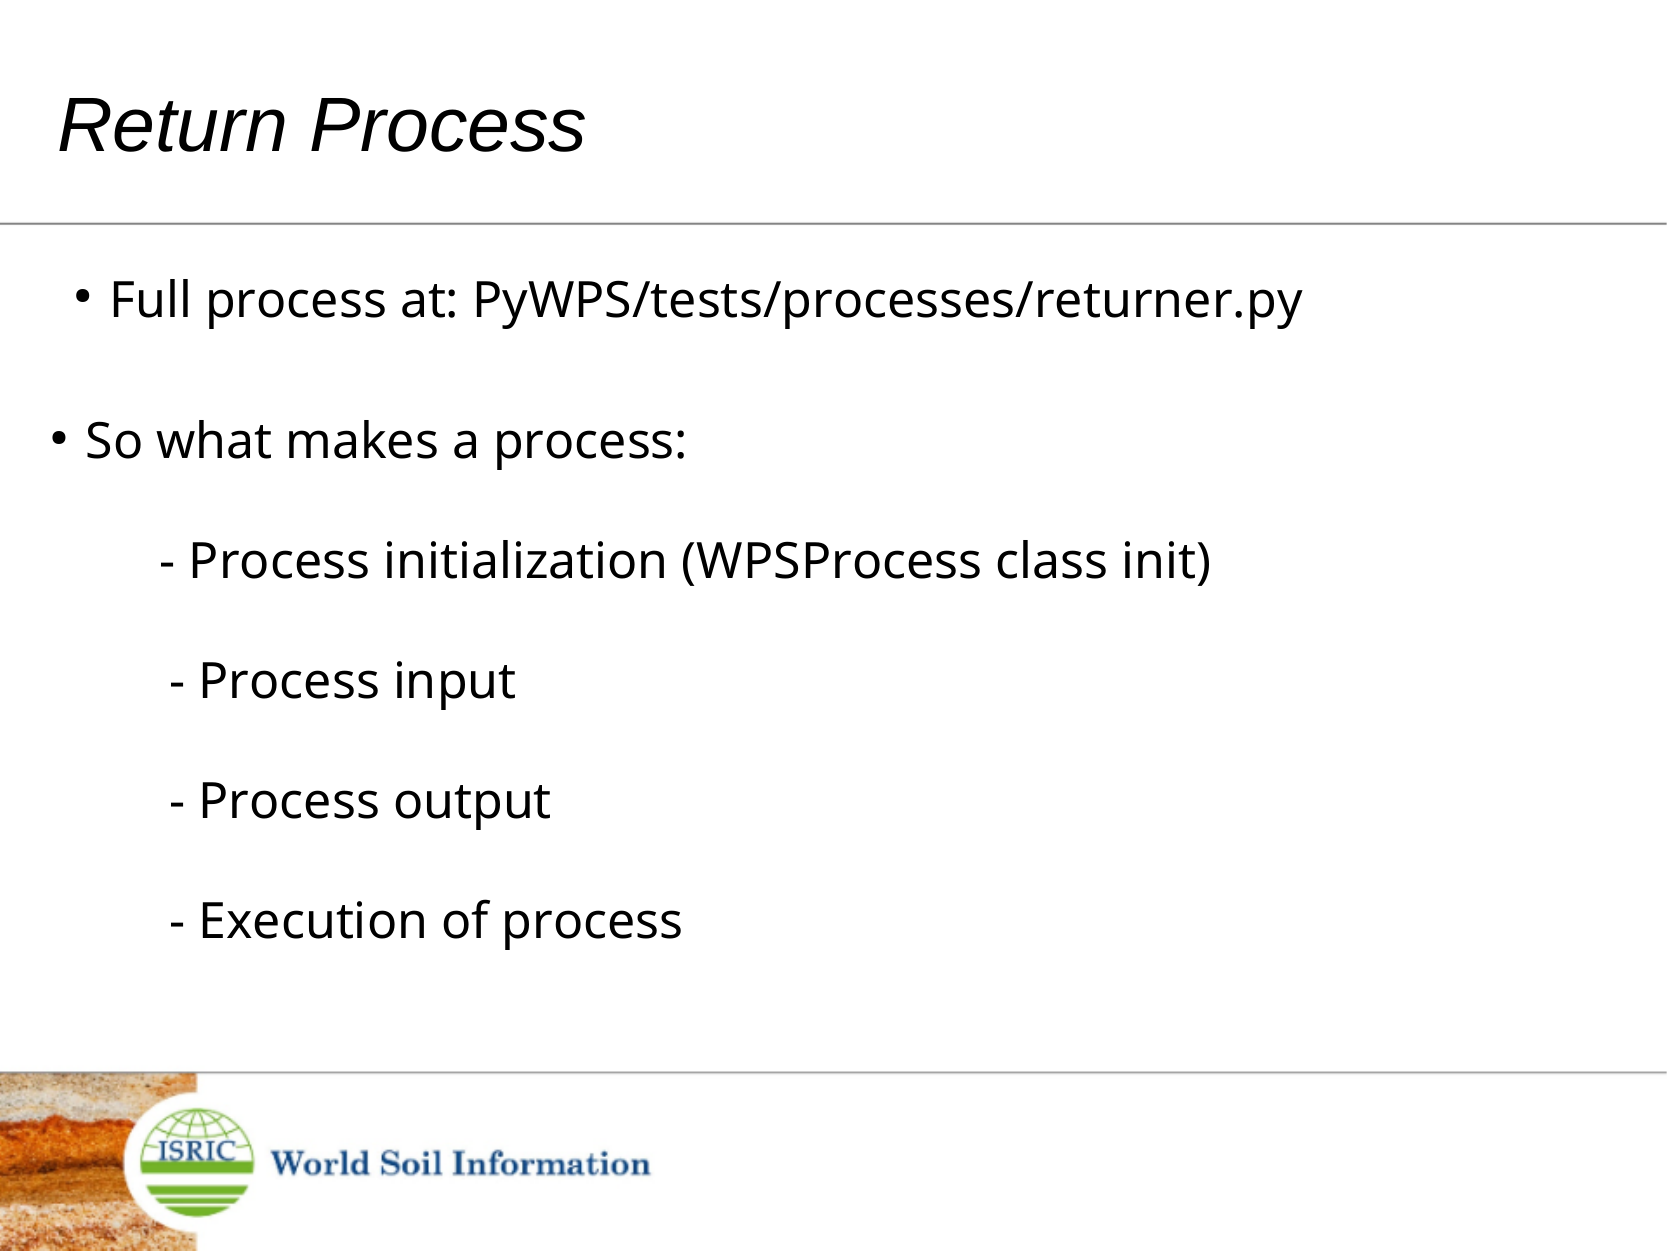

Return Process
Full process at: PyWPS/tests/processes/returner.py
So what makes a process:
 - Process initialization (WPSProcess class init)
 - Process input
 - Process output
 - Execution of process
#